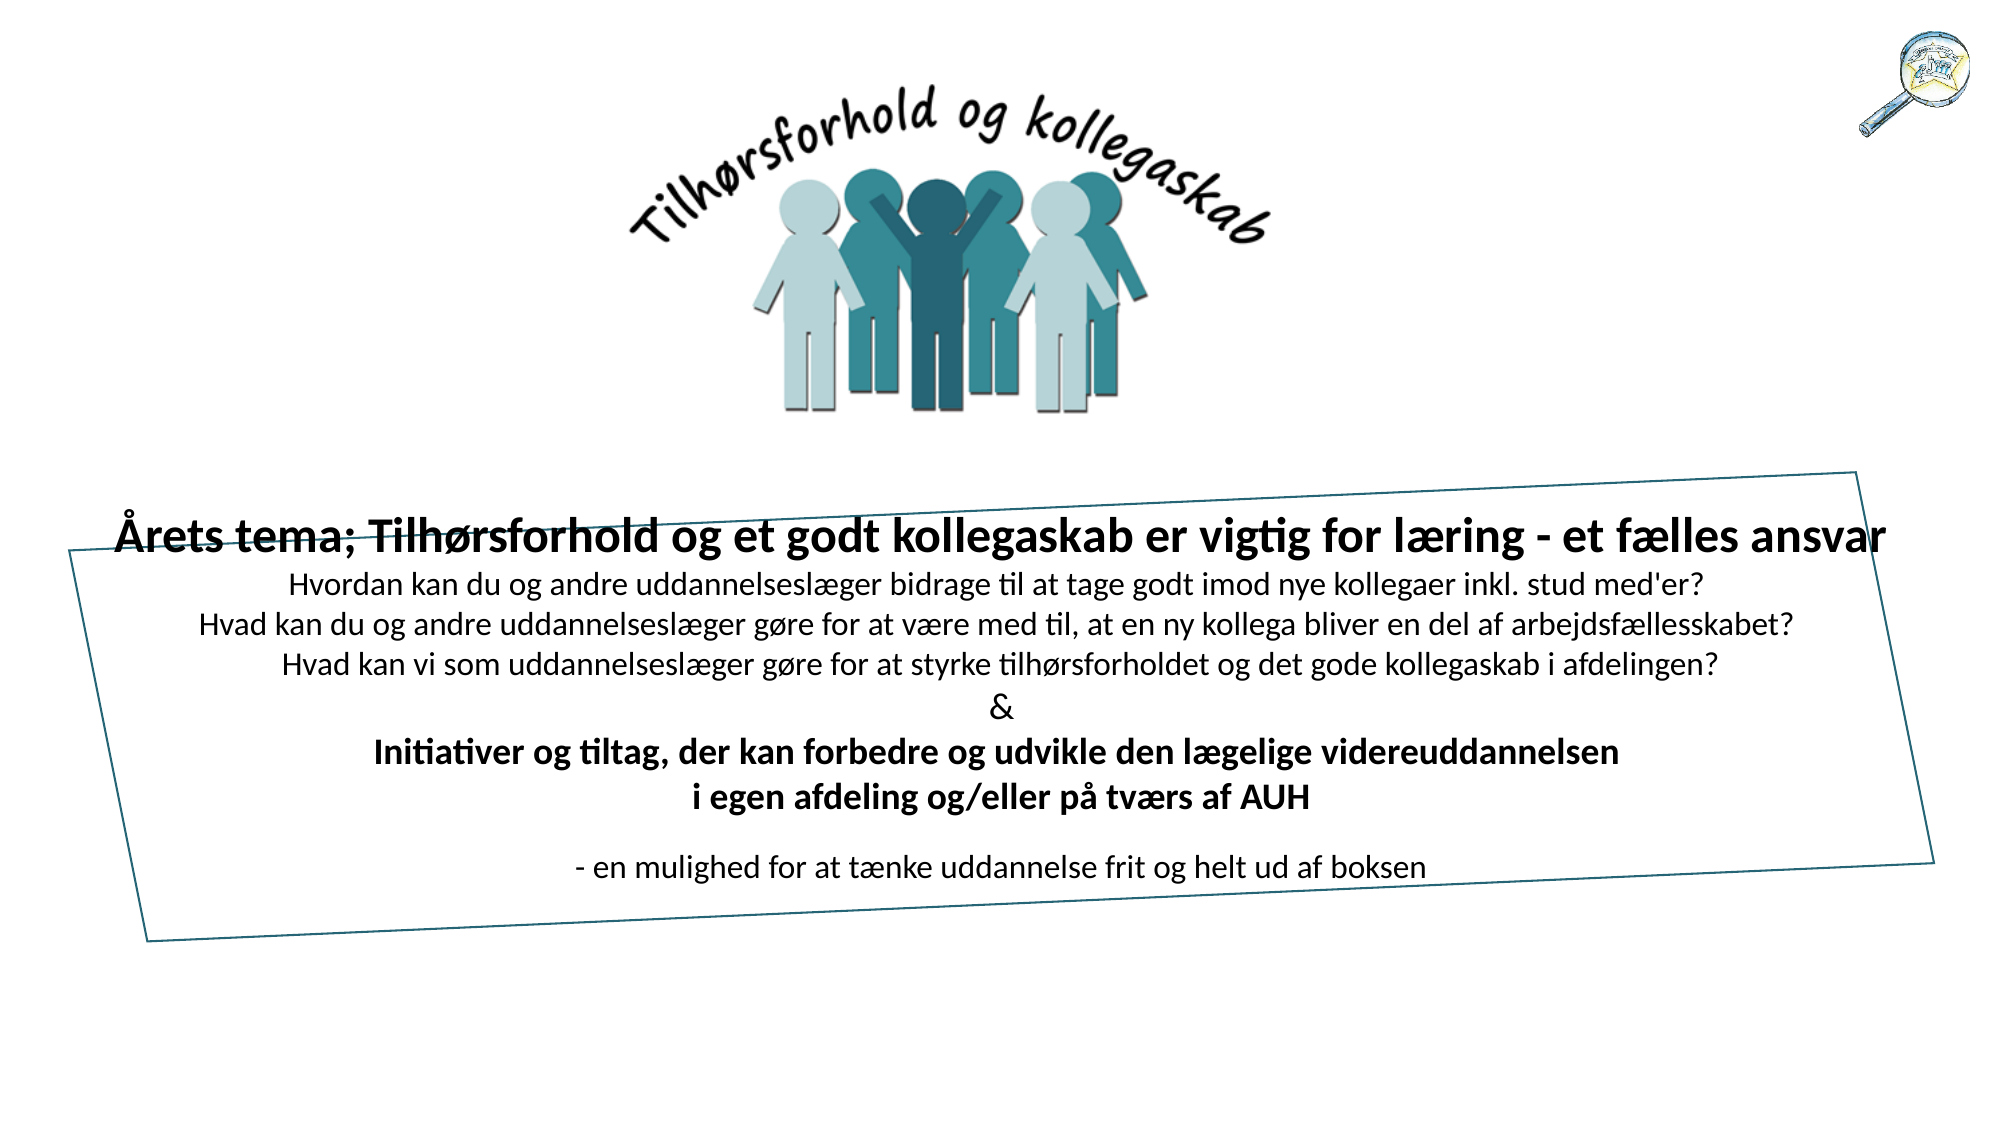

Årets tema; Tilhørsforhold og et godt kollegaskab er vigtig for læring - et fælles ansvar
Hvordan kan du og andre uddannelseslæger bidrage til at tage godt imod nye kollegaer inkl. stud med'er?
Hvad kan du og andre uddannelseslæger gøre for at være med til, at en ny kollega bliver en del af arbejdsfællesskabet?
Hvad kan vi som uddannelseslæger gøre for at styrke tilhørsforholdet og det gode kollegaskab i afdelingen?
&
Initiativer og tiltag, der kan forbedre og udvikle den lægelige videreuddannelsen
i egen afdeling og/eller på tværs af AUH
- en mulighed for at tænke uddannelse frit og helt ud af boksen